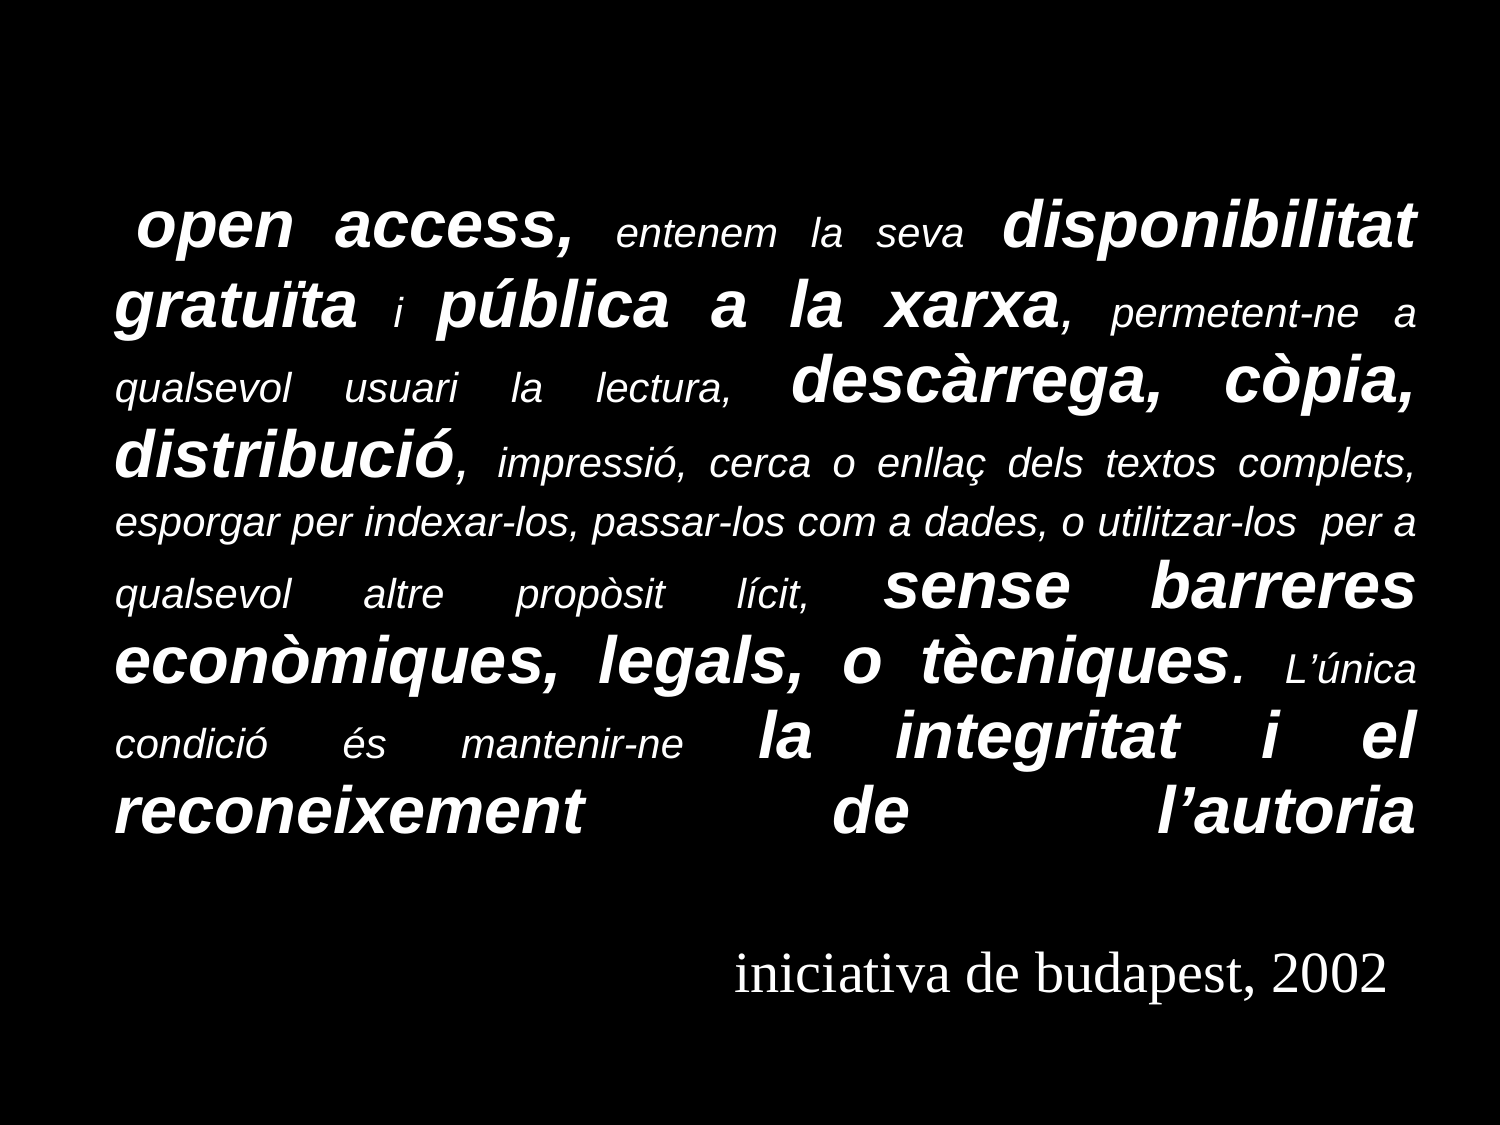

# open access, entenem la seva disponibilitat gratuïta i pública a la xarxa, permetent-ne a qualsevol usuari la lectura, descàrrega, còpia, distribució, impressió, cerca o enllaç dels textos complets, esporgar per indexar-los, passar-los com a dades, o ﻿utilitzar-los per a qualsevol altre propòsit lícit, sense barreres econòmiques, legals, o tècniques. L’única condició és mantenir-ne la integritat i el reconeixement de l’autoria iniciativa de budapest, 2002